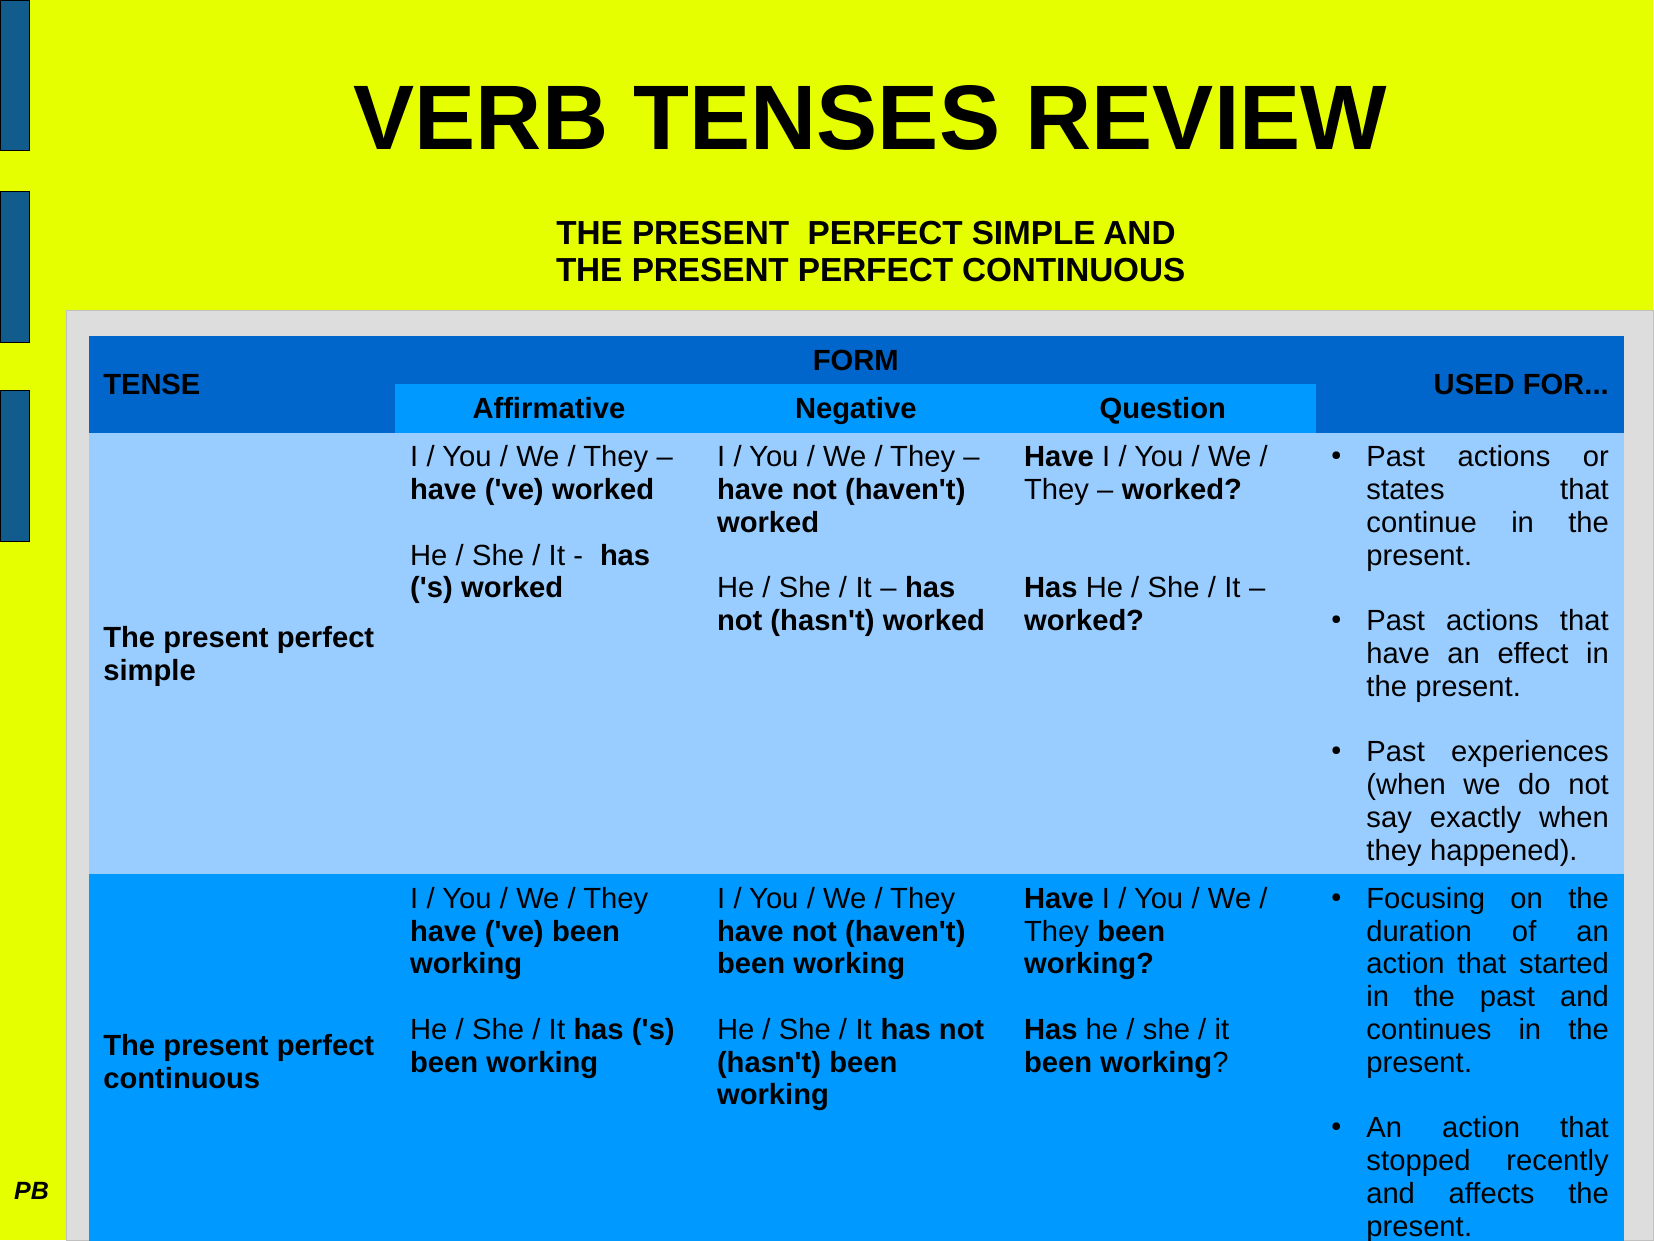

VERB TENSES REVIEW
THE PRESENT PERFECT SIMPLE AND
THE PRESENT PERFECT CONTINUOUS
| TENSE | FORM | | | USED FOR... |
| --- | --- | --- | --- | --- |
| | Affirmative | Negative | Question | |
| The present perfect simple | I / You / We / They – have ('ve) worked He / She / It - has ('s) worked | I / You / We / They – have not (haven't) worked He / She / It – has not (hasn't) worked | Have I / You / We / They – worked? Has He / She / It – worked? | Past actions or states that continue in the present. Past actions that have an effect in the present. Past experiences (when we do not say exactly when they happened). |
| The present perfect continuous | I / You / We / They have ('ve) been working He / She / It has ('s) been working | I / You / We / They have not (haven't) been working He / She / It has not (hasn't) been working | Have I / You / We / They been working? Has he / she / it been working? | Focusing on the duration of an action that started in the past and continues in the present. An action that stopped recently and affects the present. |
PB